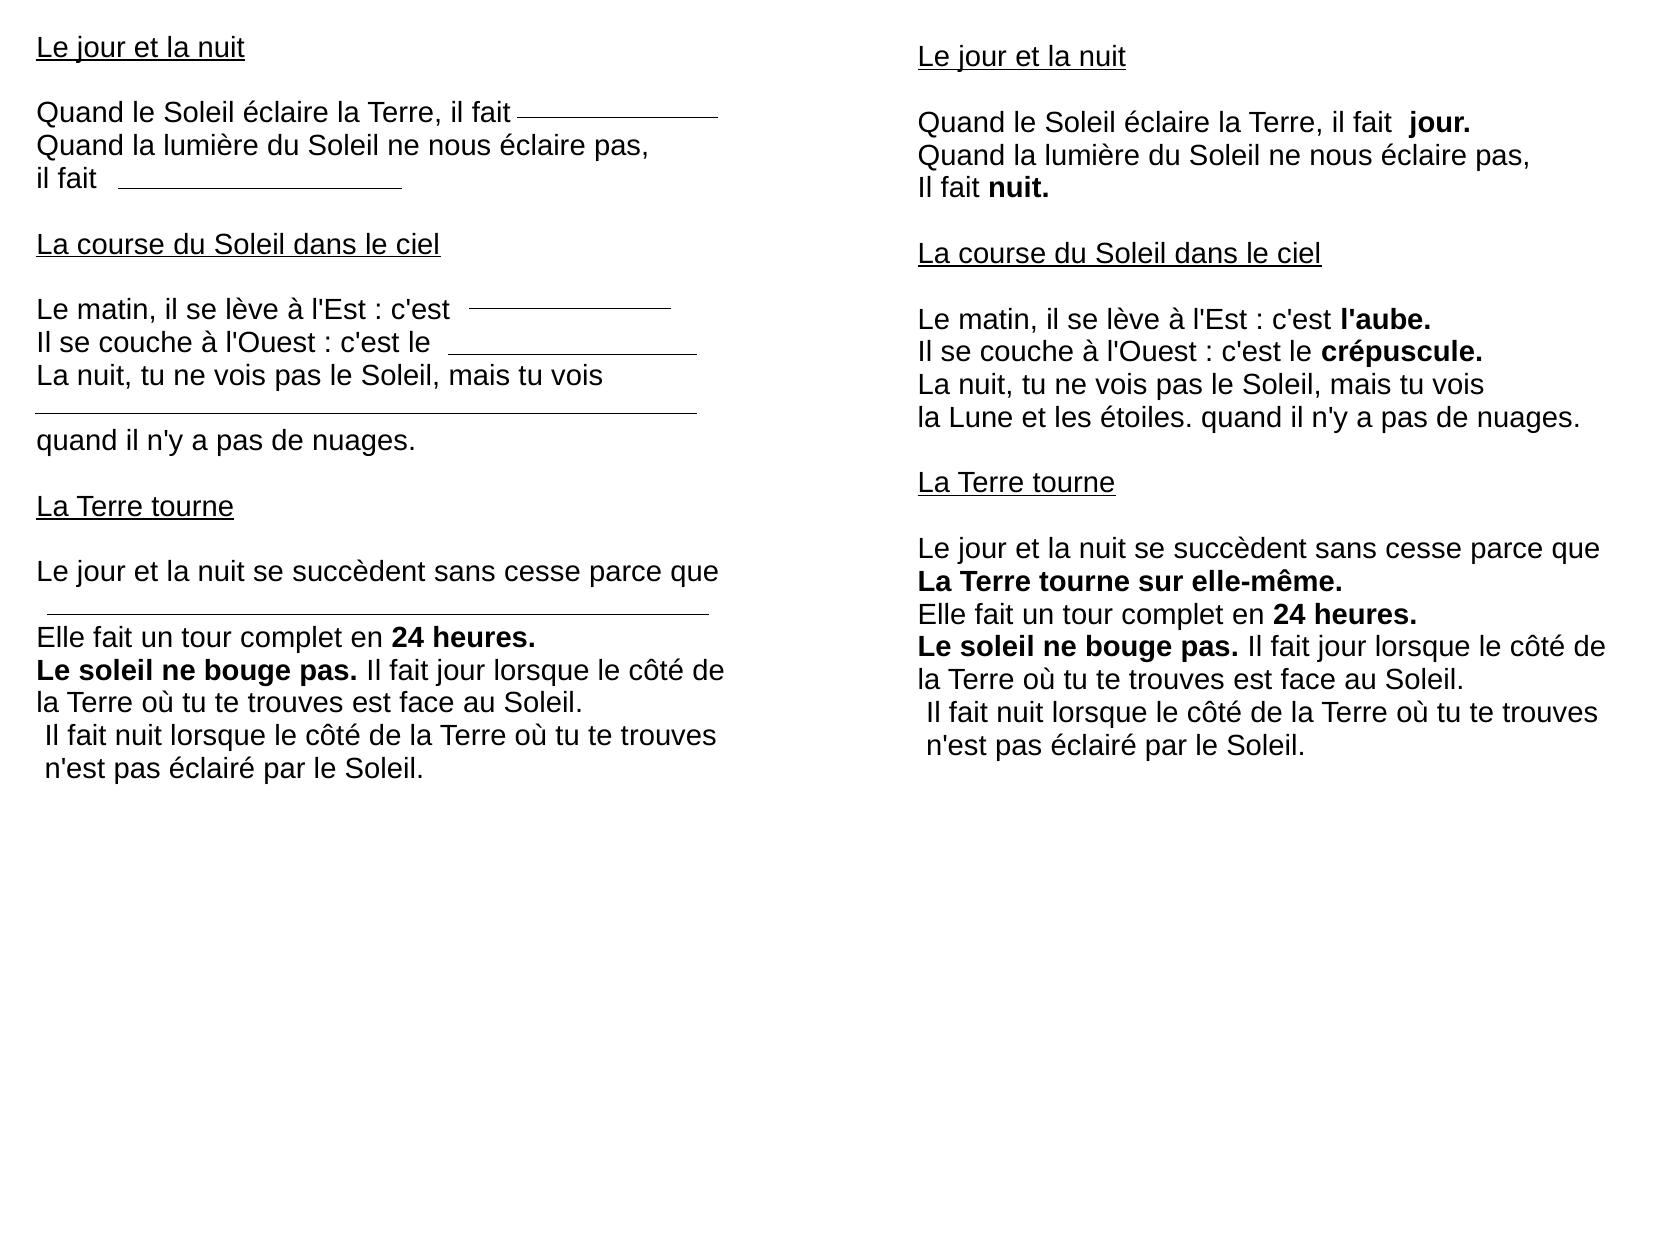

Le jour et la nuit
Quand le Soleil éclaire la Terre, il fait
Quand la lumière du Soleil ne nous éclaire pas,
il fait
La course du Soleil dans le ciel
Le matin, il se lève à l'Est : c'est
Il se couche à l'Ouest : c'est le
La nuit, tu ne vois pas le Soleil, mais tu vois
quand il n'y a pas de nuages.
La Terre tourne
Le jour et la nuit se succèdent sans cesse parce que
Elle fait un tour complet en 24 heures.
Le soleil ne bouge pas. Il fait jour lorsque le côté de
la Terre où tu te trouves est face au Soleil.
 Il fait nuit lorsque le côté de la Terre où tu te trouves
 n'est pas éclairé par le Soleil.
Le jour et la nuit
Quand le Soleil éclaire la Terre, il fait jour.
Quand la lumière du Soleil ne nous éclaire pas,
Il fait nuit.
La course du Soleil dans le ciel
Le matin, il se lève à l'Est : c'est l'aube.
Il se couche à l'Ouest : c'est le crépuscule.
La nuit, tu ne vois pas le Soleil, mais tu vois
la Lune et les étoiles. quand il n'y a pas de nuages.
La Terre tourne
Le jour et la nuit se succèdent sans cesse parce que
La Terre tourne sur elle-même.
Elle fait un tour complet en 24 heures.
Le soleil ne bouge pas. Il fait jour lorsque le côté de
la Terre où tu te trouves est face au Soleil.
 Il fait nuit lorsque le côté de la Terre où tu te trouves
 n'est pas éclairé par le Soleil.